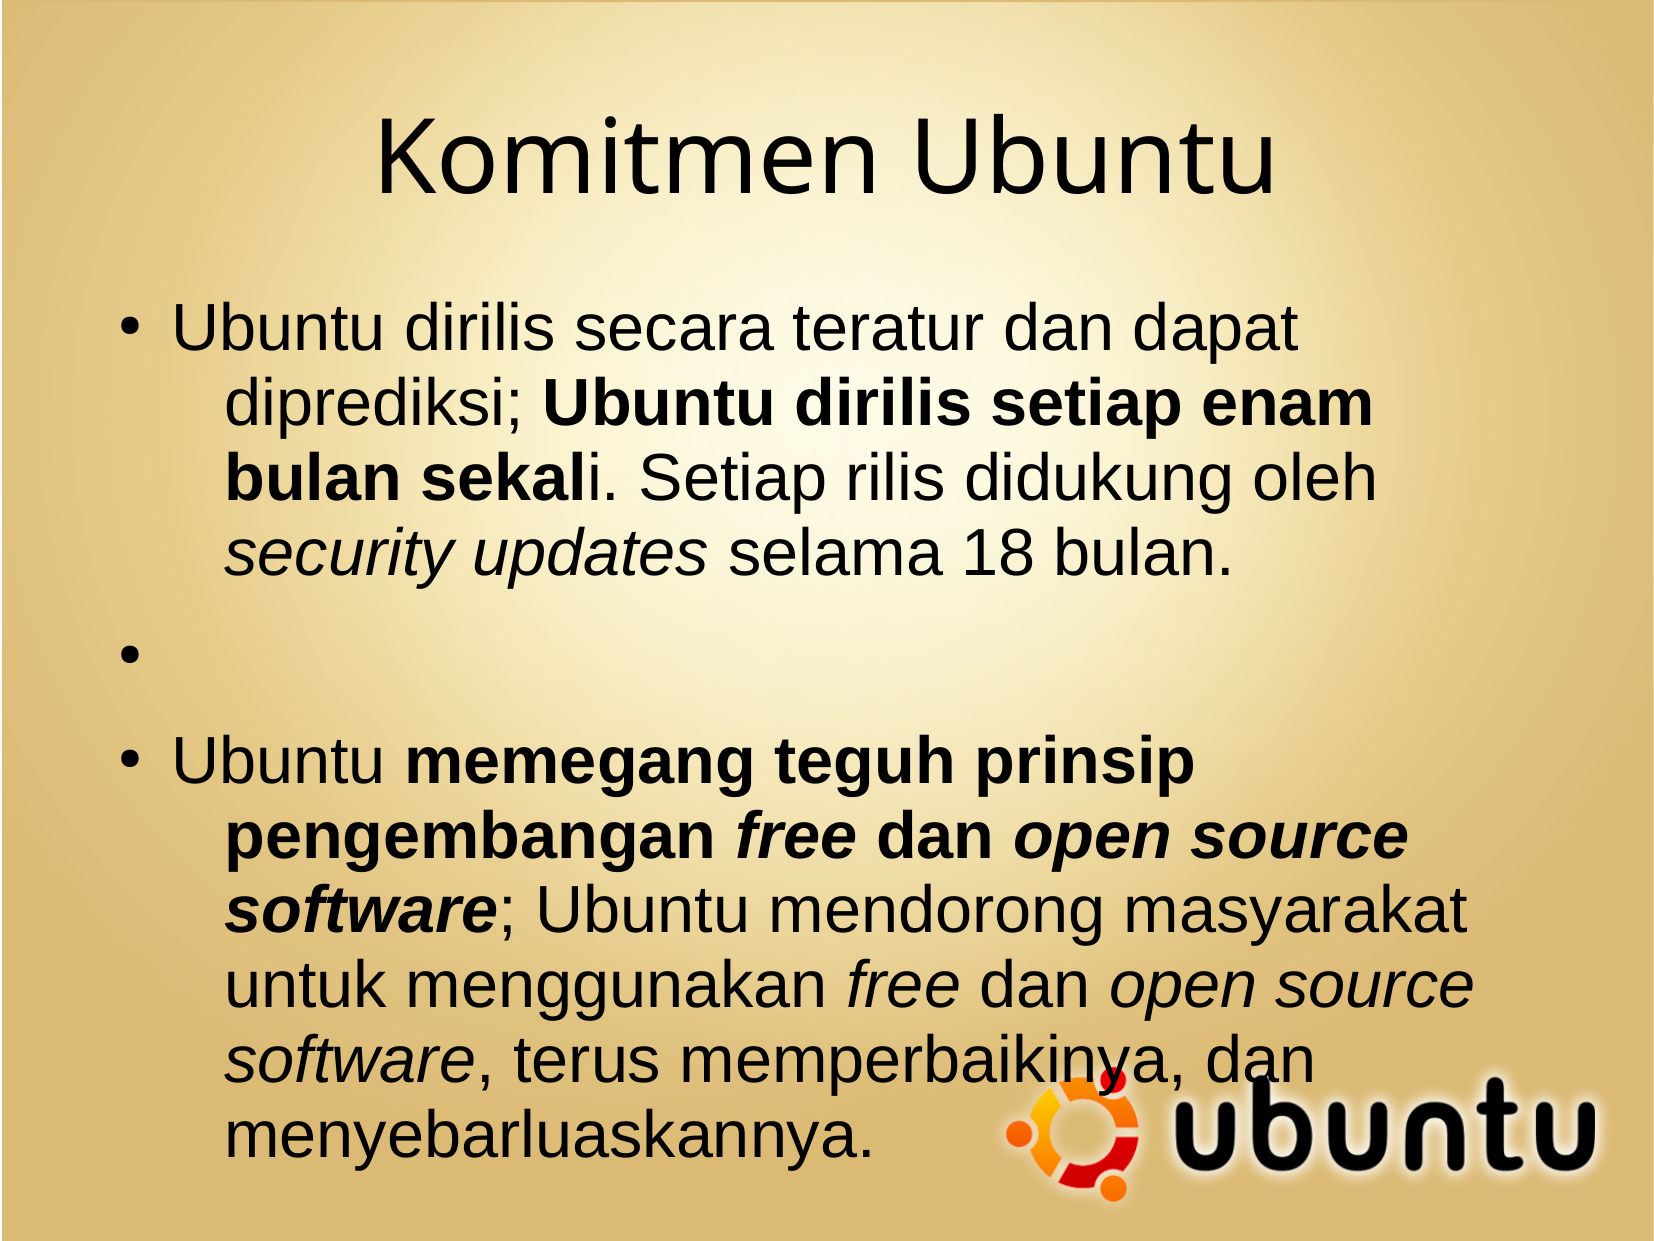

# Komitmen Ubuntu
Ubuntu dirilis secara teratur dan dapat diprediksi; Ubuntu dirilis setiap enam bulan sekali. Setiap rilis didukung oleh security updates selama 18 bulan.
Ubuntu memegang teguh prinsip pengembangan free dan open source software; Ubuntu mendorong masyarakat untuk menggunakan free dan open source software, terus memperbaikinya, dan menyebarluaskannya.